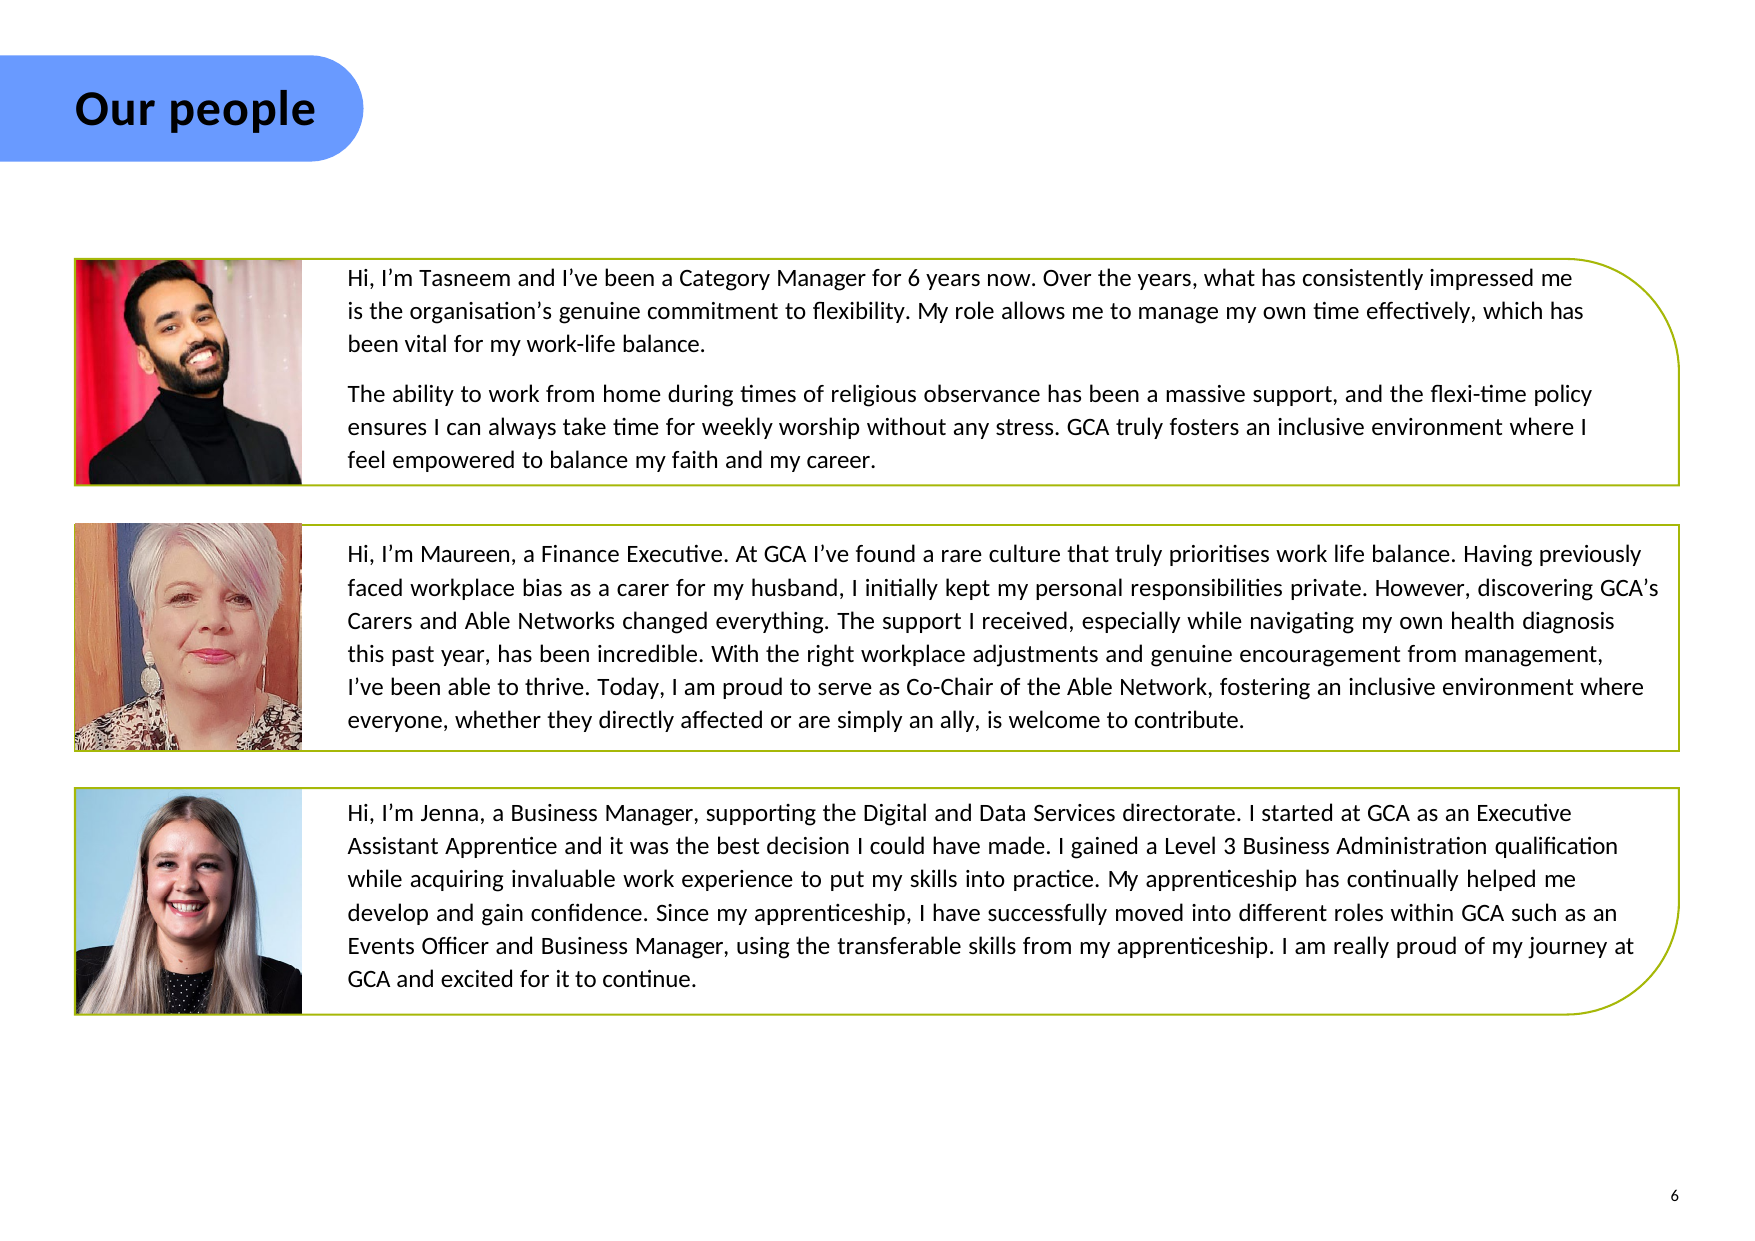

# Our people
Hi, I’m Tasneem and I’ve been a Category Manager for 6 years now. Over the years, what has consistently impressed me is the organisation’s genuine commitment to flexibility. My role allows me to manage my own time effectively, which has been vital for my work-life balance.
The ability to work from home during times of religious observance has been a massive support, and the flexi-time policy ensures I can always take time for weekly worship without any stress. GCA truly fosters an inclusive environment where I feel empowered to balance my faith and my career.
Hi, I’m Maureen, a Finance Executive. At GCA I’ve found a rare culture that truly prioritises work life balance. Having previously faced workplace bias as a carer for my husband, I initially kept my personal responsibilities private. However, discovering GCA’s Carers and Able Networks changed everything. The support I received, especially while navigating my own health diagnosis this past year, has been incredible. With the right workplace adjustments and genuine encouragement from management,
I’ve been able to thrive. Today, I am proud to serve as Co-Chair of the Able Network, fostering an inclusive environment where everyone, whether they directly affected or are simply an ally, is welcome to contribute.
Hi, I’m Jenna, a Business Manager, supporting the Digital and Data Services directorate. I started at GCA as an Executive Assistant Apprentice and it was the best decision I could have made. I gained a Level 3 Business Administration qualification while acquiring invaluable work experience to put my skills into practice. My apprenticeship has continually helped me develop and gain confidence. Since my apprenticeship, I have successfully moved into different roles within GCA such as an Events Officer and Business Manager, using the transferable skills from my apprenticeship. I am really proud of my journey at GCA and excited for it to continue.